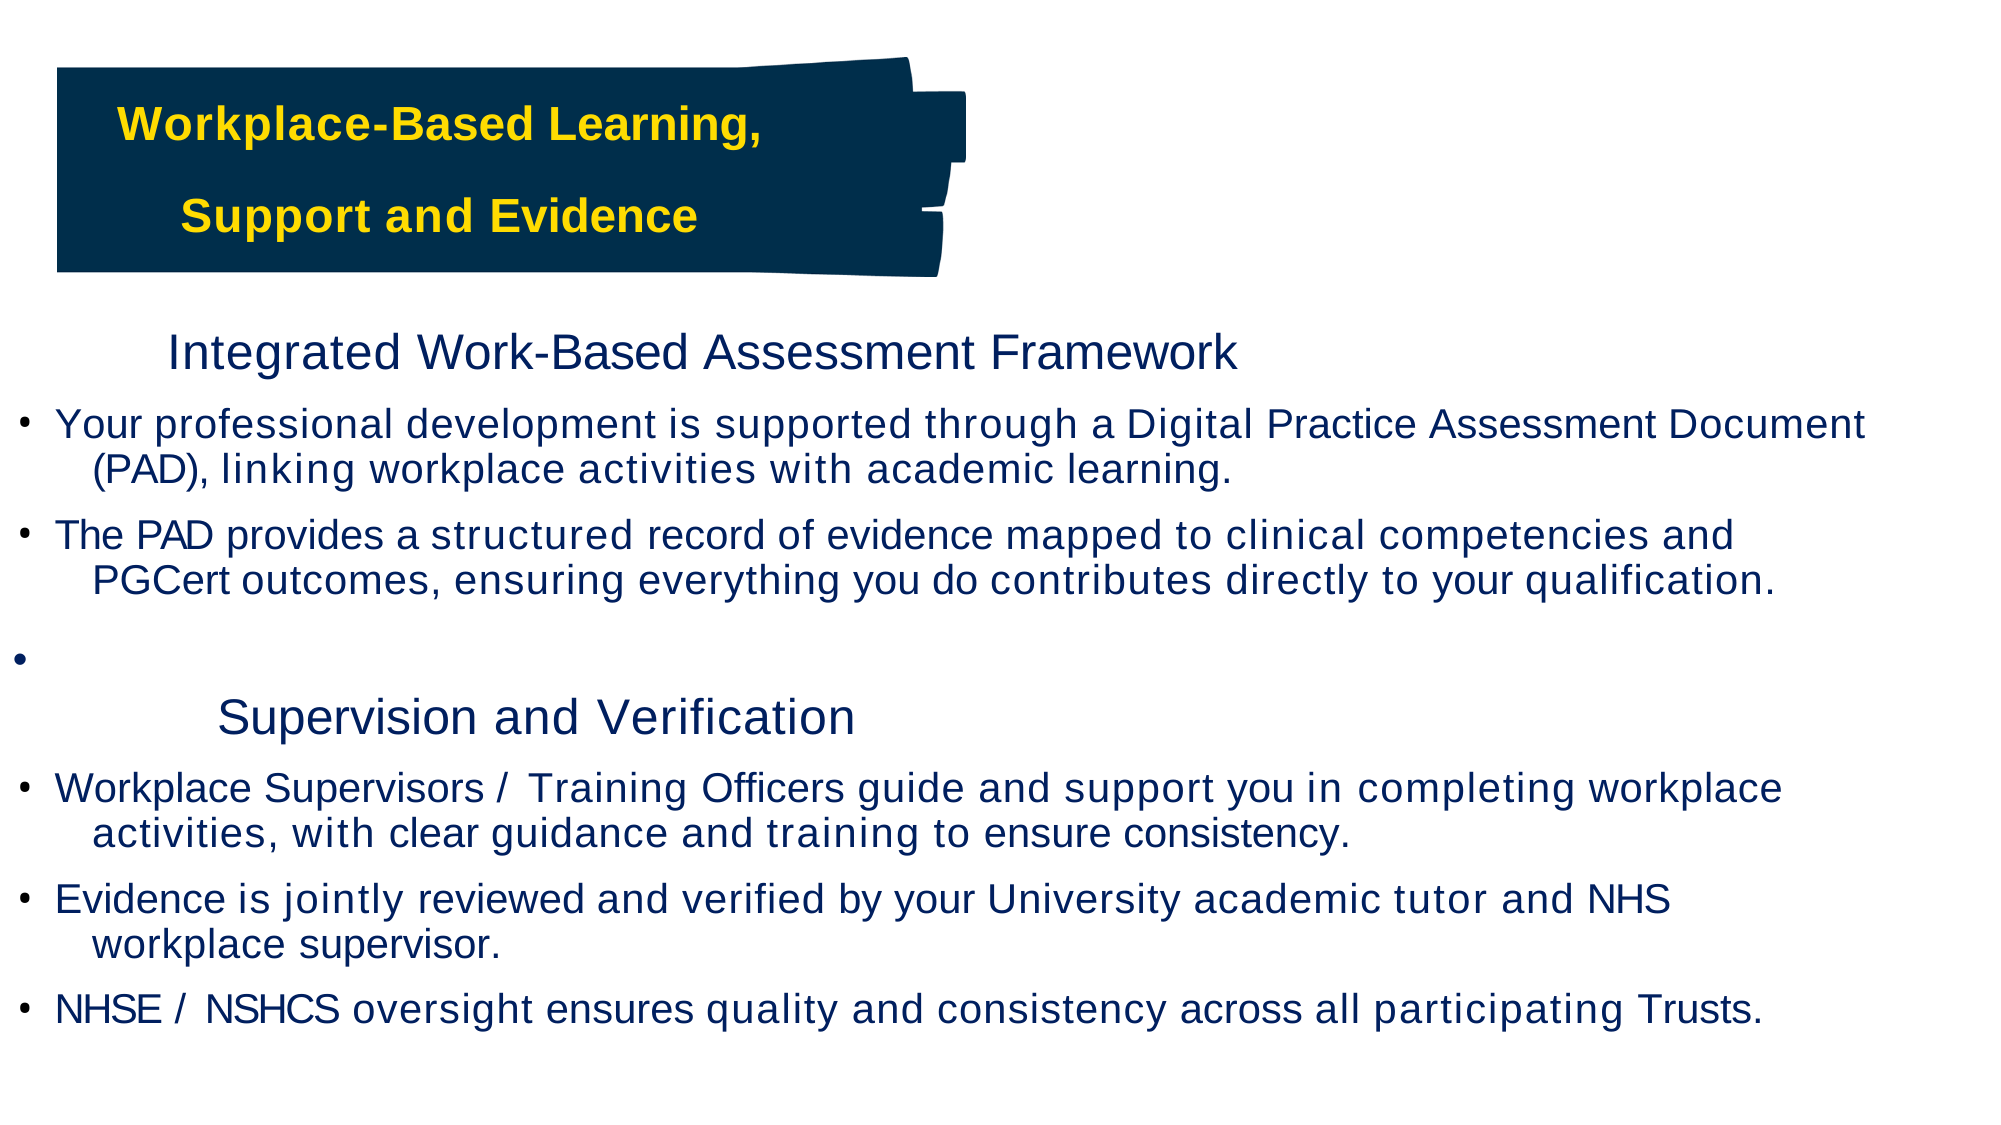

Workplace-Based Learning,
Support and Evidence
# Integrated Work-Based Assessment Framework
Your professional development is supported through a Digital Practice Assessment Document (PAD), linking workplace activities with academic learning.
The PAD provides a structured record of evidence mapped to clinical competencies and PGCert outcomes, ensuring everything you do contributes directly to your qualification.
Supervision and Verification
Workplace Supervisors / Training Officers guide and support you in completing workplace activities, with clear guidance and training to ensure consistency.
Evidence is jointly reviewed and verified by your University academic tutor and NHS workplace supervisor.
NHSE / NSHCS oversight ensures quality and consistency across all participating Trusts.